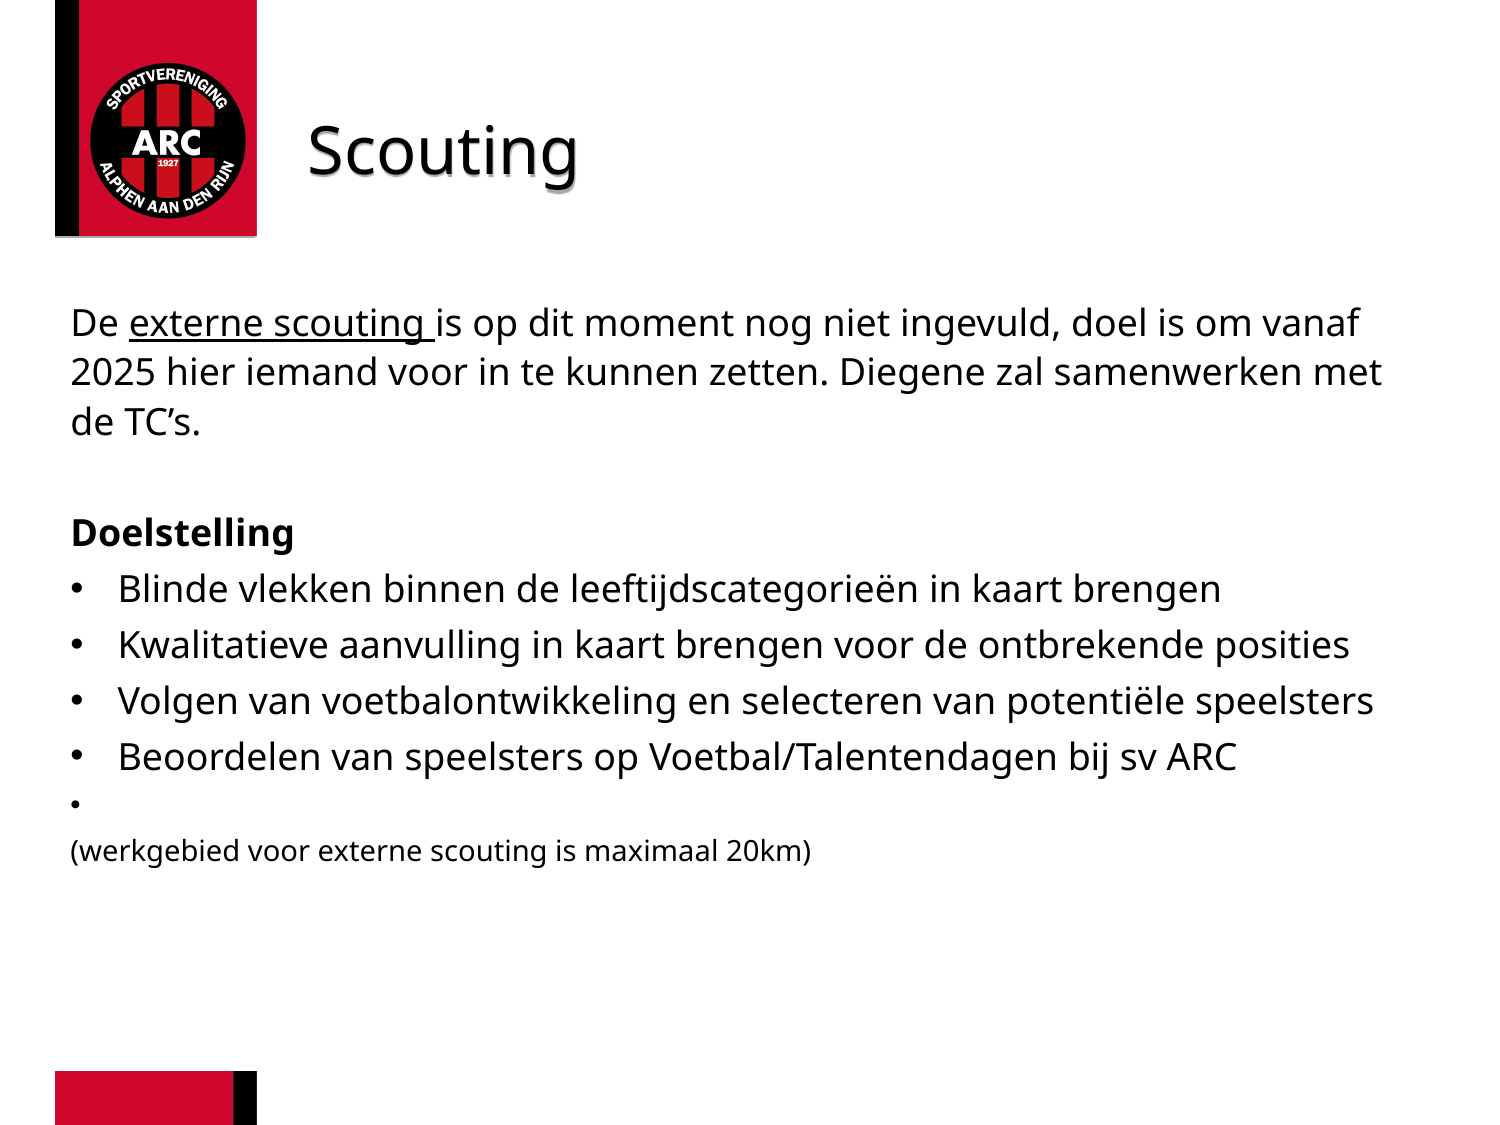

Scouting
# De externe scouting is op dit moment nog niet ingevuld, doel is om vanaf 2025 hier iemand voor in te kunnen zetten. Diegene zal samenwerken met de TC’s.
Doelstelling
Blinde vlekken binnen de leeftijdscategorieën in kaart brengen
Kwalitatieve aanvulling in kaart brengen voor de ontbrekende posities
Volgen van voetbalontwikkeling en selecteren van potentiële speelsters
Beoordelen van speelsters op Voetbal/Talentendagen bij sv ARC
(werkgebied voor externe scouting is maximaal 20km)